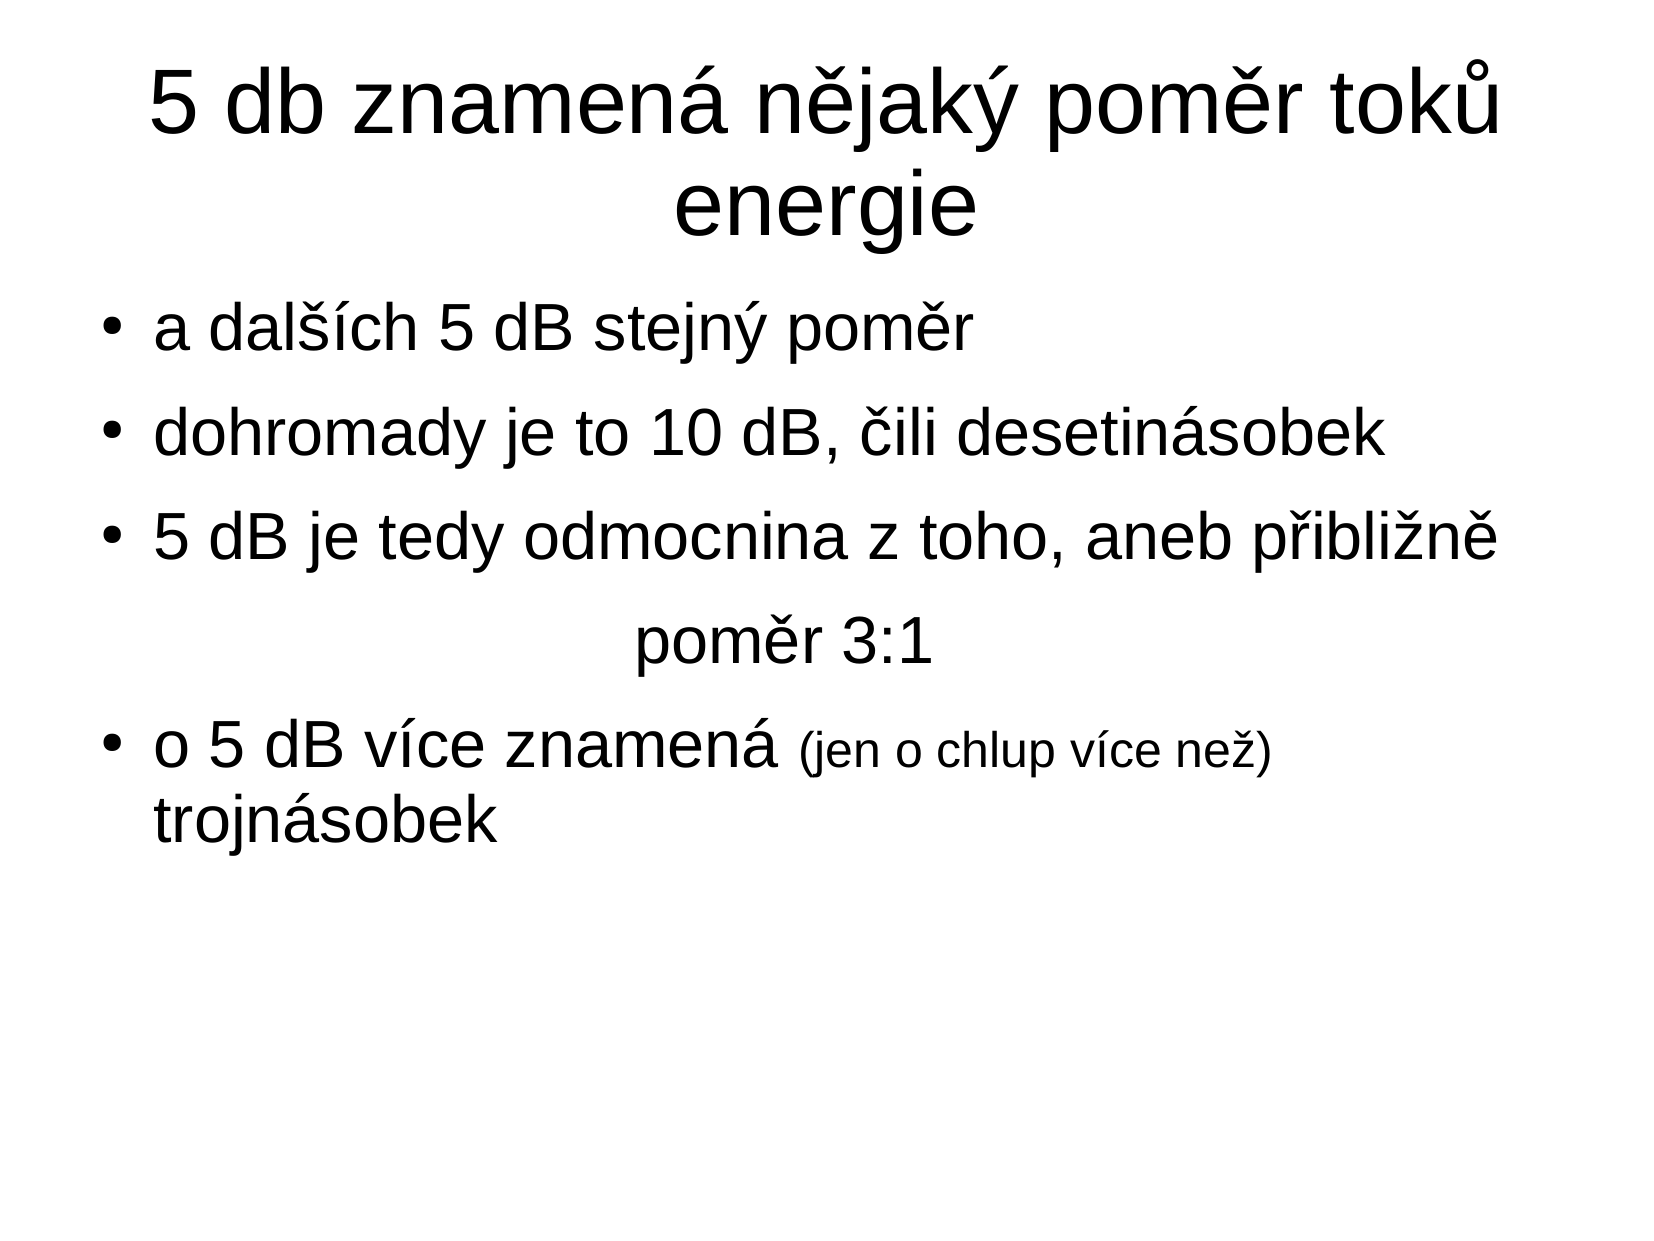

# 5 db znamená nějaký poměr toků energie
a dalších 5 dB stejný poměr
dohromady je to 10 dB, čili desetinásobek
5 dB je tedy odmocnina z toho, aneb přibližně
 poměr 3:1
o 5 dB více znamená (jen o chlup více než) trojnásobek